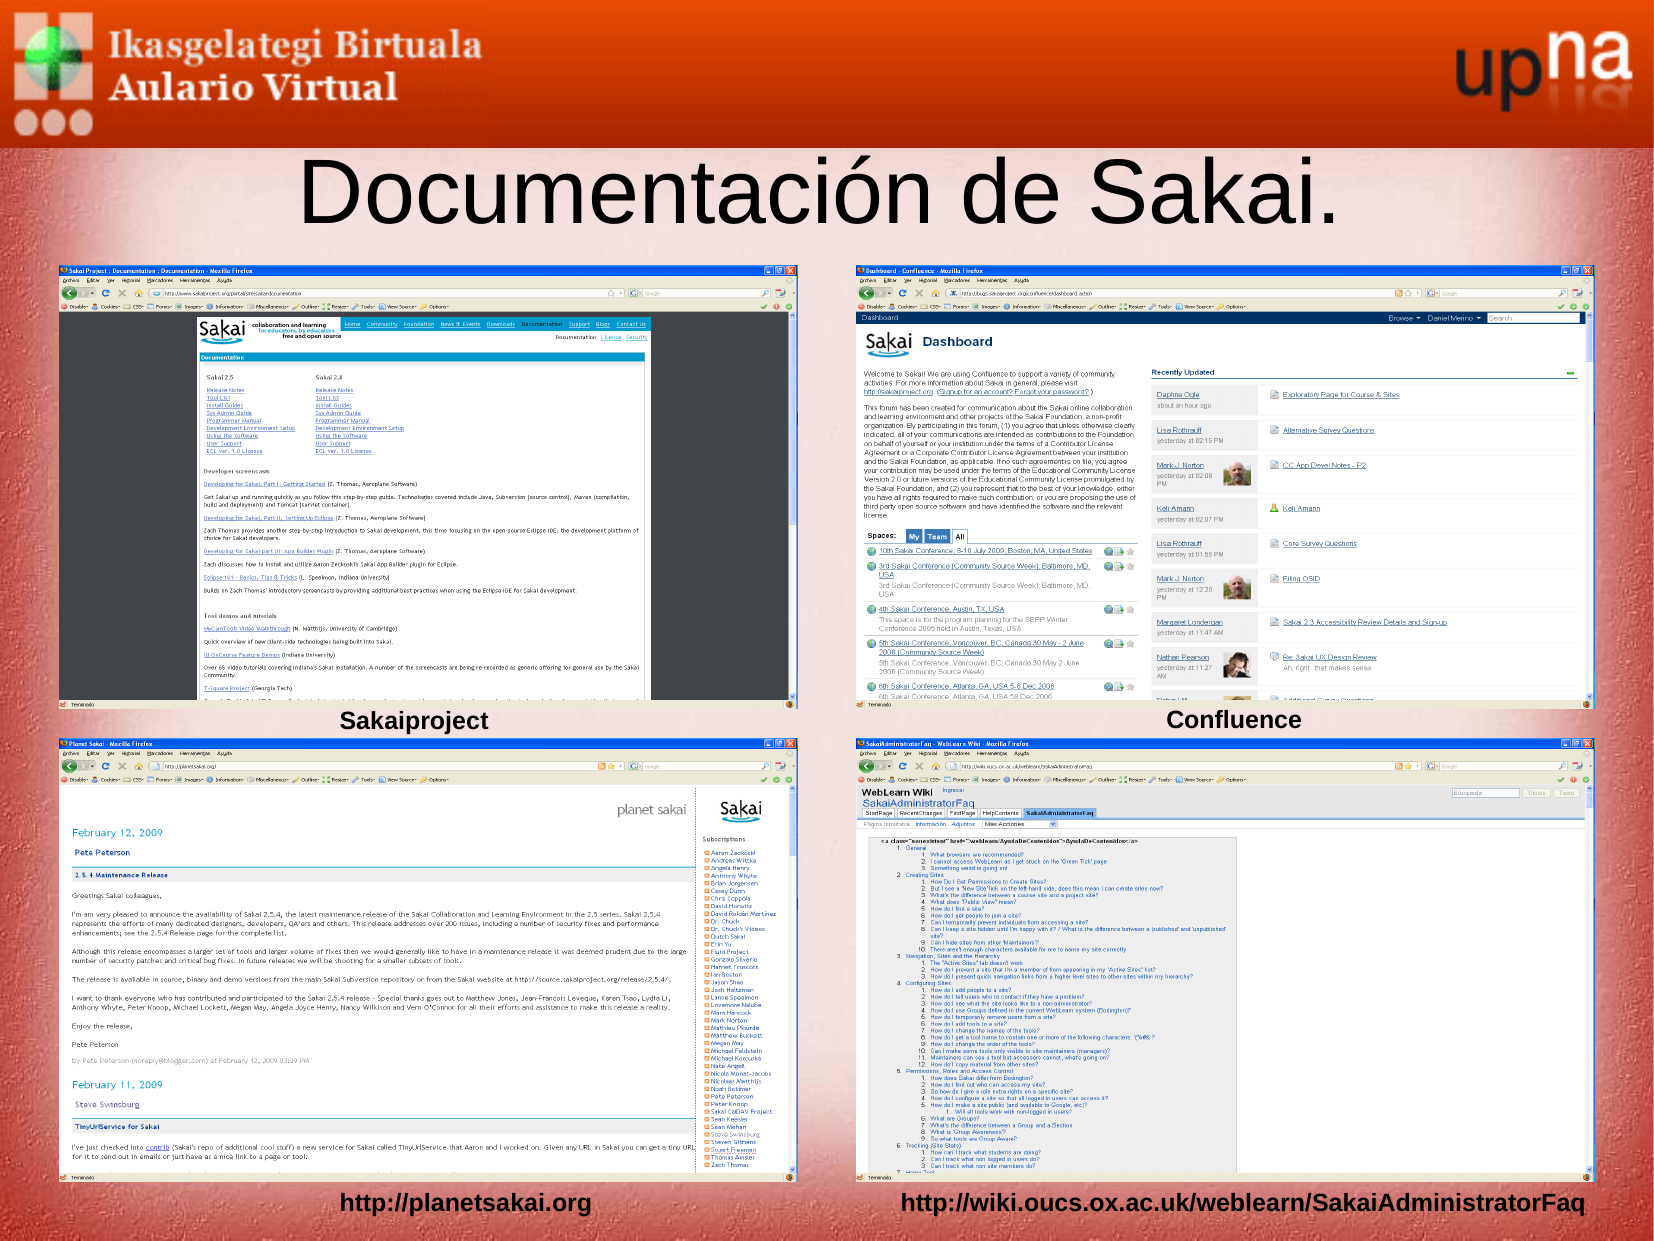

# Documentación de Sakai.
Confluence
Sakaiproject
http://planetsakai.org
http://wiki.oucs.ox.ac.uk/weblearn/SakaiAdministratorFaq